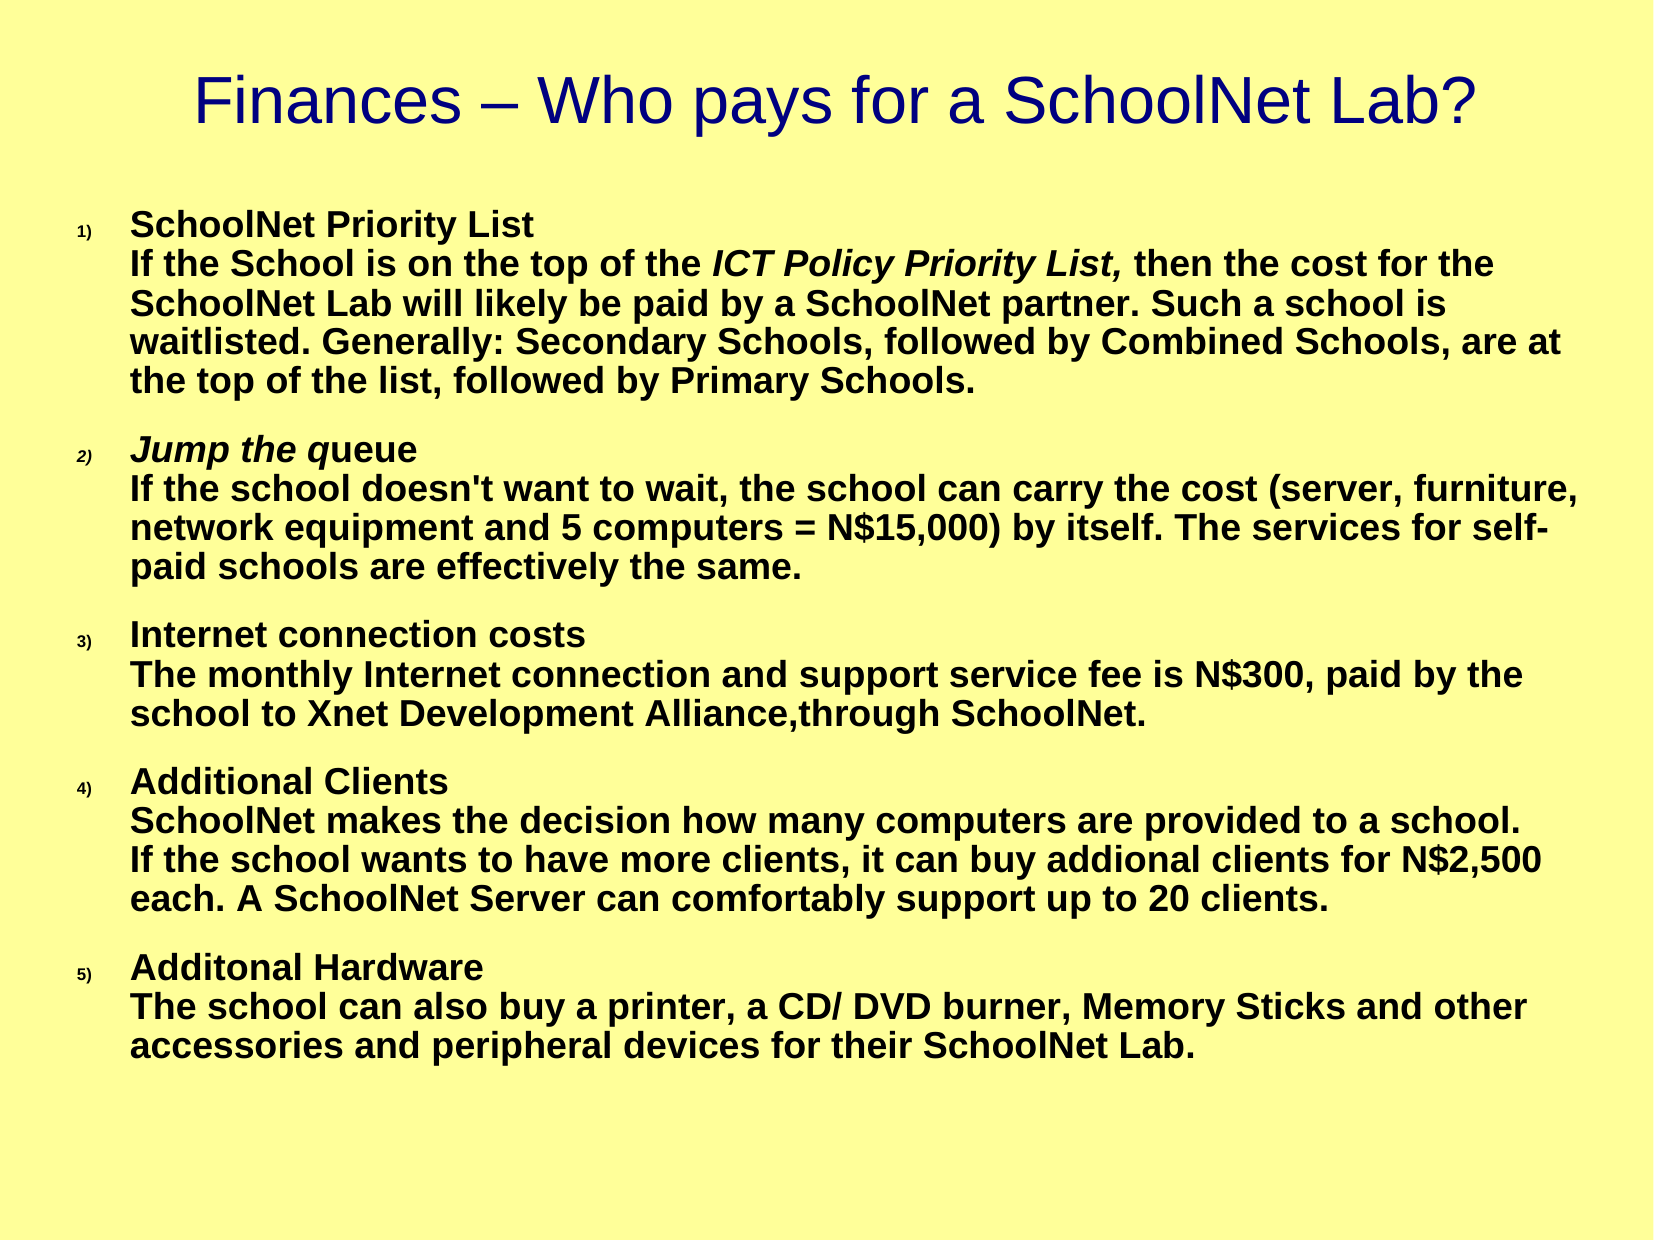

# Finances – Who pays for a SchoolNet Lab?
SchoolNet Priority List
If the School is on the top of the ICT Policy Priority List, then the cost for the SchoolNet Lab will likely be paid by a SchoolNet partner. Such a school is waitlisted. Generally: Secondary Schools, followed by Combined Schools, are at the top of the list, followed by Primary Schools.
Jump the queue
If the school doesn't want to wait, the school can carry the cost (server, furniture, network equipment and 5 computers = N$15,000) by itself. The services for self-paid schools are effectively the same.
Internet connection costs
The monthly Internet connection and support service fee is N$300, paid by the school to Xnet Development Alliance,through SchoolNet.
Additional Clients
SchoolNet makes the decision how many computers are provided to a school.
If the school wants to have more clients, it can buy addional clients for N$2,500 each. A SchoolNet Server can comfortably support up to 20 clients.
Additonal Hardware
The school can also buy a printer, a CD/ DVD burner, Memory Sticks and other accessories and peripheral devices for their SchoolNet Lab.